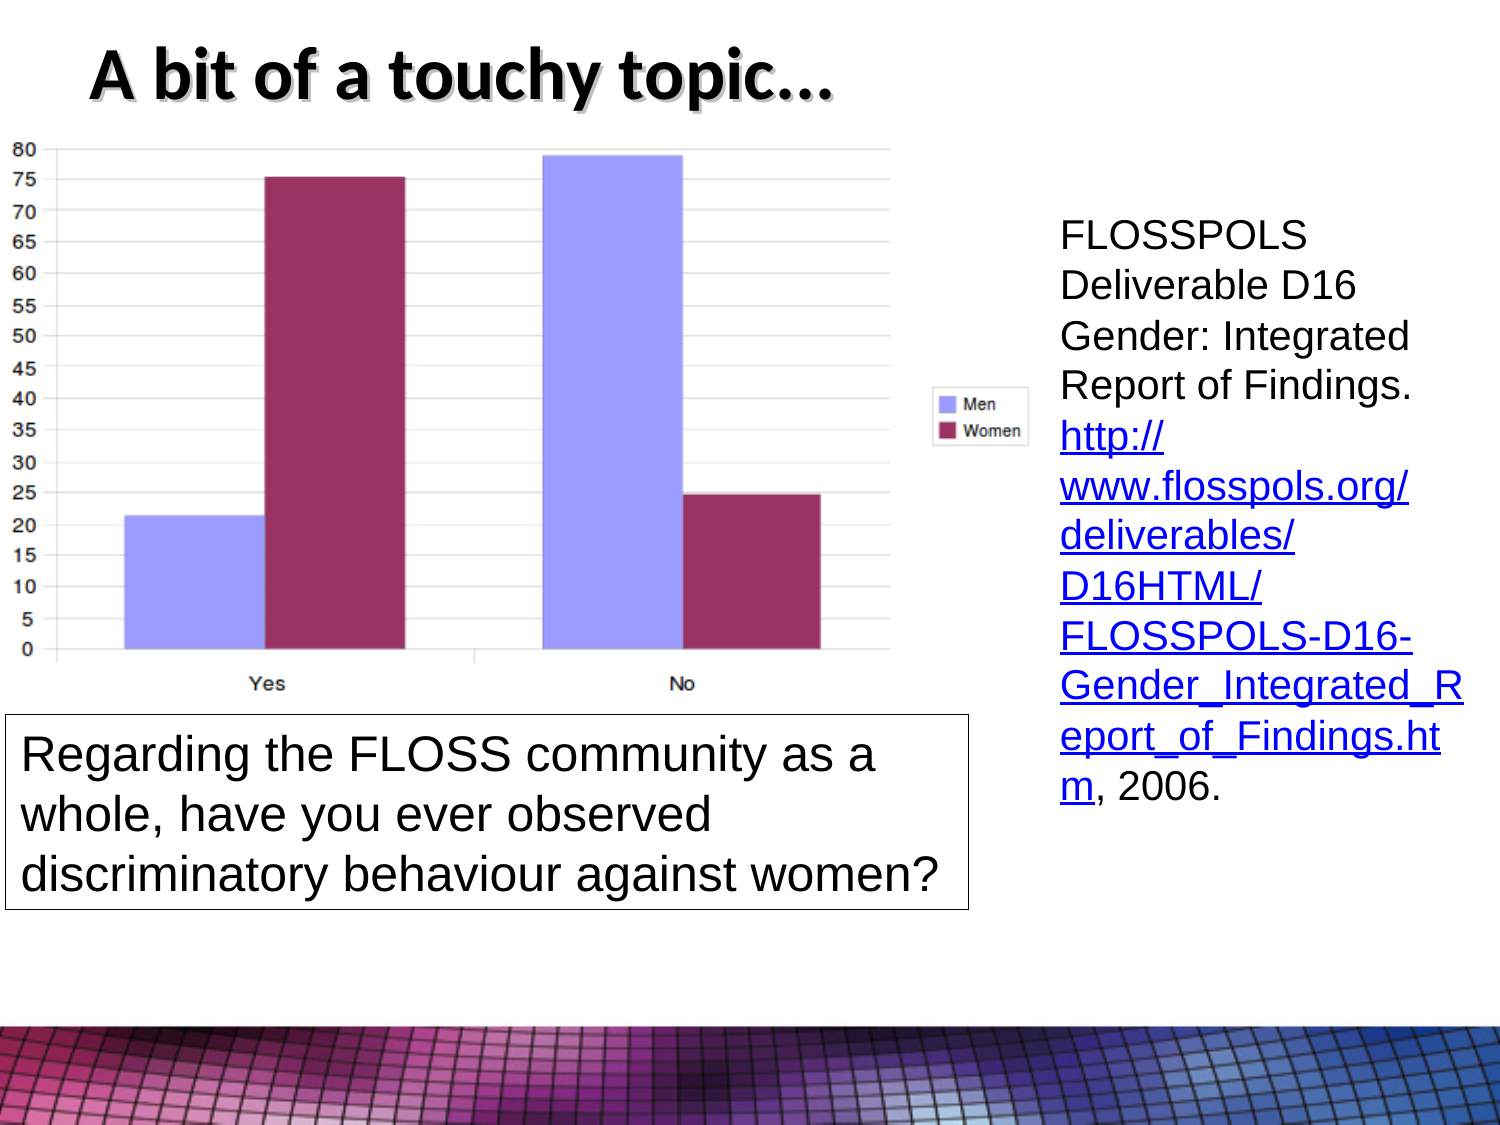

# A bit of a touchy topic...
FLOSSPOLS
Deliverable D16 Gender: Integrated Report of Findings.
http://www.flosspols.org/deliverables/D16HTML/FLOSSPOLS-D16-Gender_Integrated_Report_of_Findings.htm, 2006.
Regarding the FLOSS community as a whole, have you ever observed discriminatory behaviour against women?
MSR 2012 -- Zurich (CH)